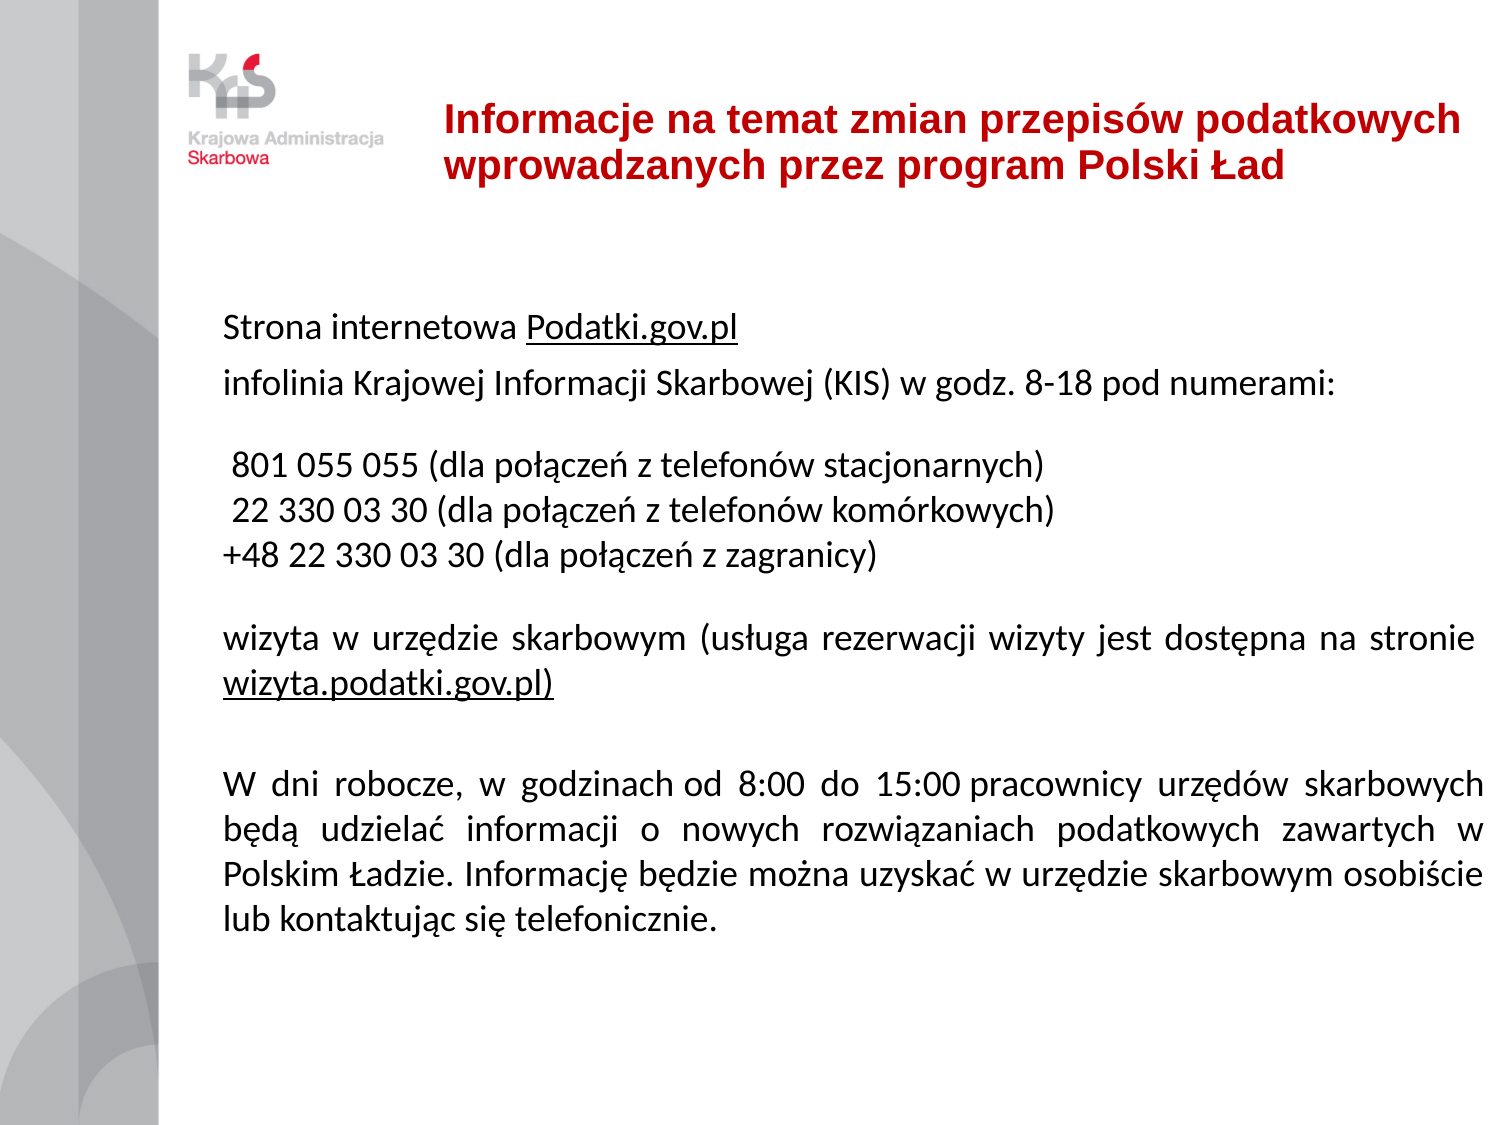

#
Informacje na temat zmian przepisów podatkowych
wprowadzanych przez program Polski Ład
Strona internetowa Podatki.gov.pl
infolinia Krajowej Informacji Skarbowej (KIS) w godz. 8-18 pod numerami:
 801 055 055 (dla połączeń z telefonów stacjonarnych)
 22 330 03 30 (dla połączeń z telefonów komórkowych)
+48 22 330 03 30 (dla połączeń z zagranicy)
wizyta w urzędzie skarbowym (usługa rezerwacji wizyty jest dostępna na stronie wizyta.podatki.gov.pl)
W dni robocze, w godzinach od 8:00 do 15:00 pracownicy urzędów skarbowych będą udzielać informacji o nowych rozwiązaniach podatkowych zawartych w Polskim Ładzie. Informację będzie można uzyskać w urzędzie skarbowym osobiście lub kontaktując się telefonicznie.